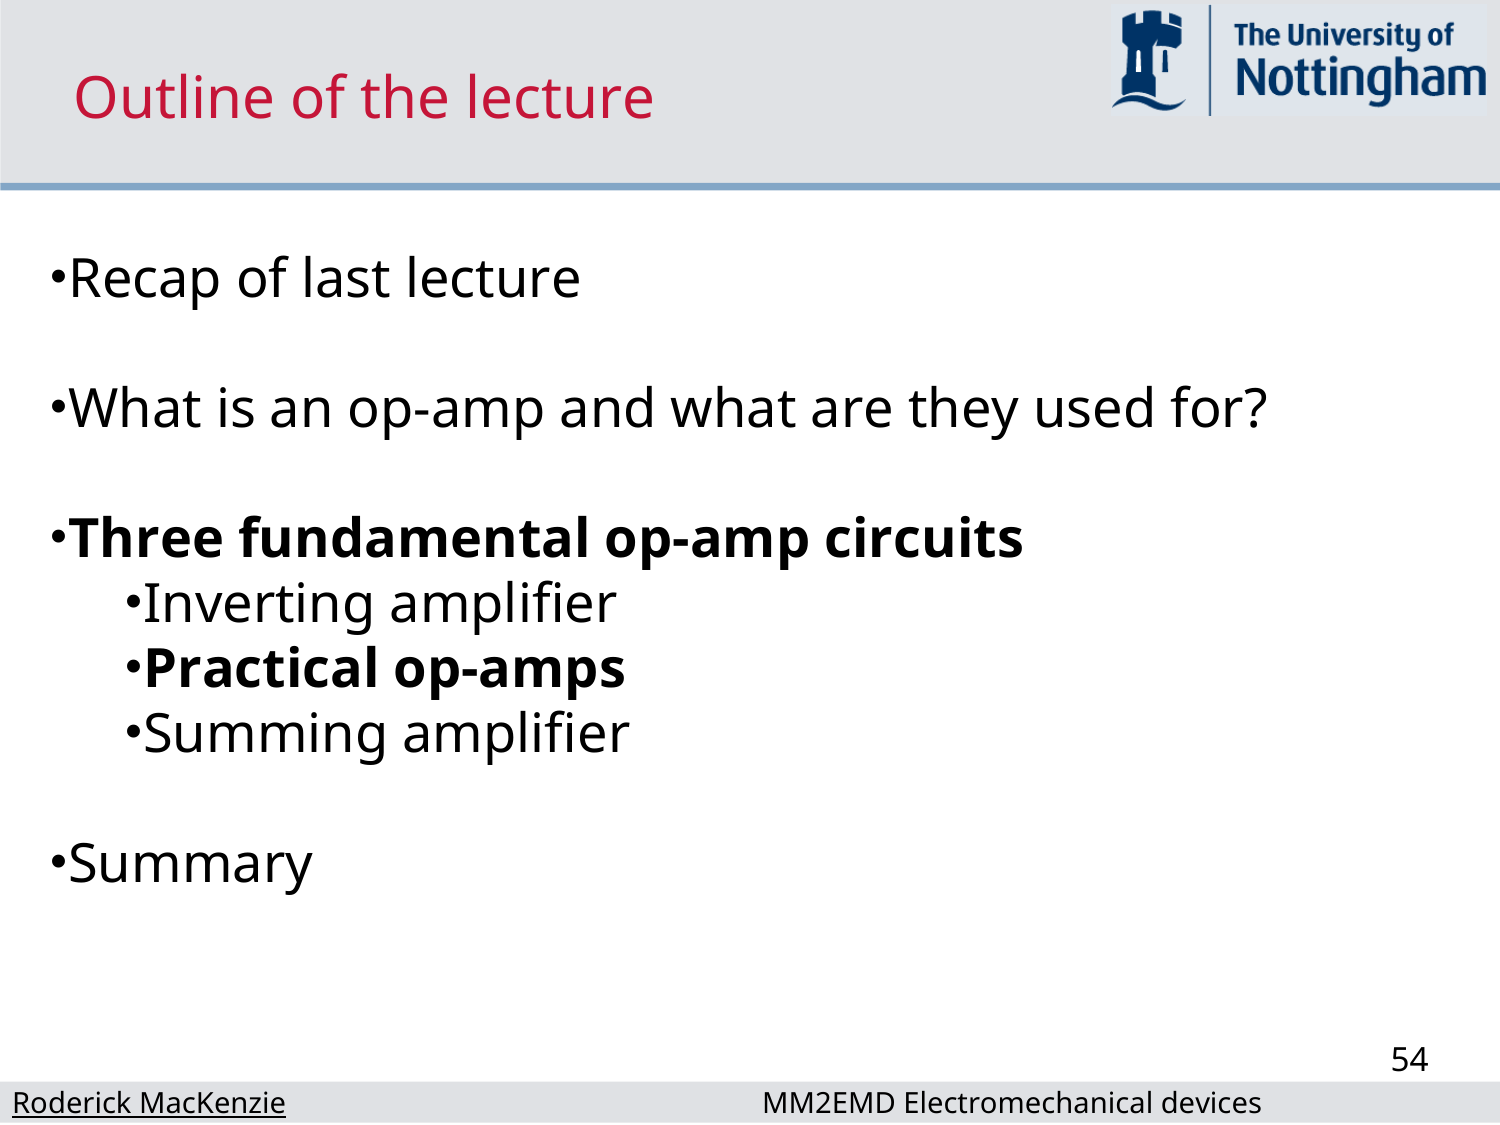

# Outline of the lecture
Recap of last lecture
What is an op-amp and what are they used for?
Three fundamental op-amp circuits
Inverting amplifier
Practical op-amps
Summing amplifier
Summary